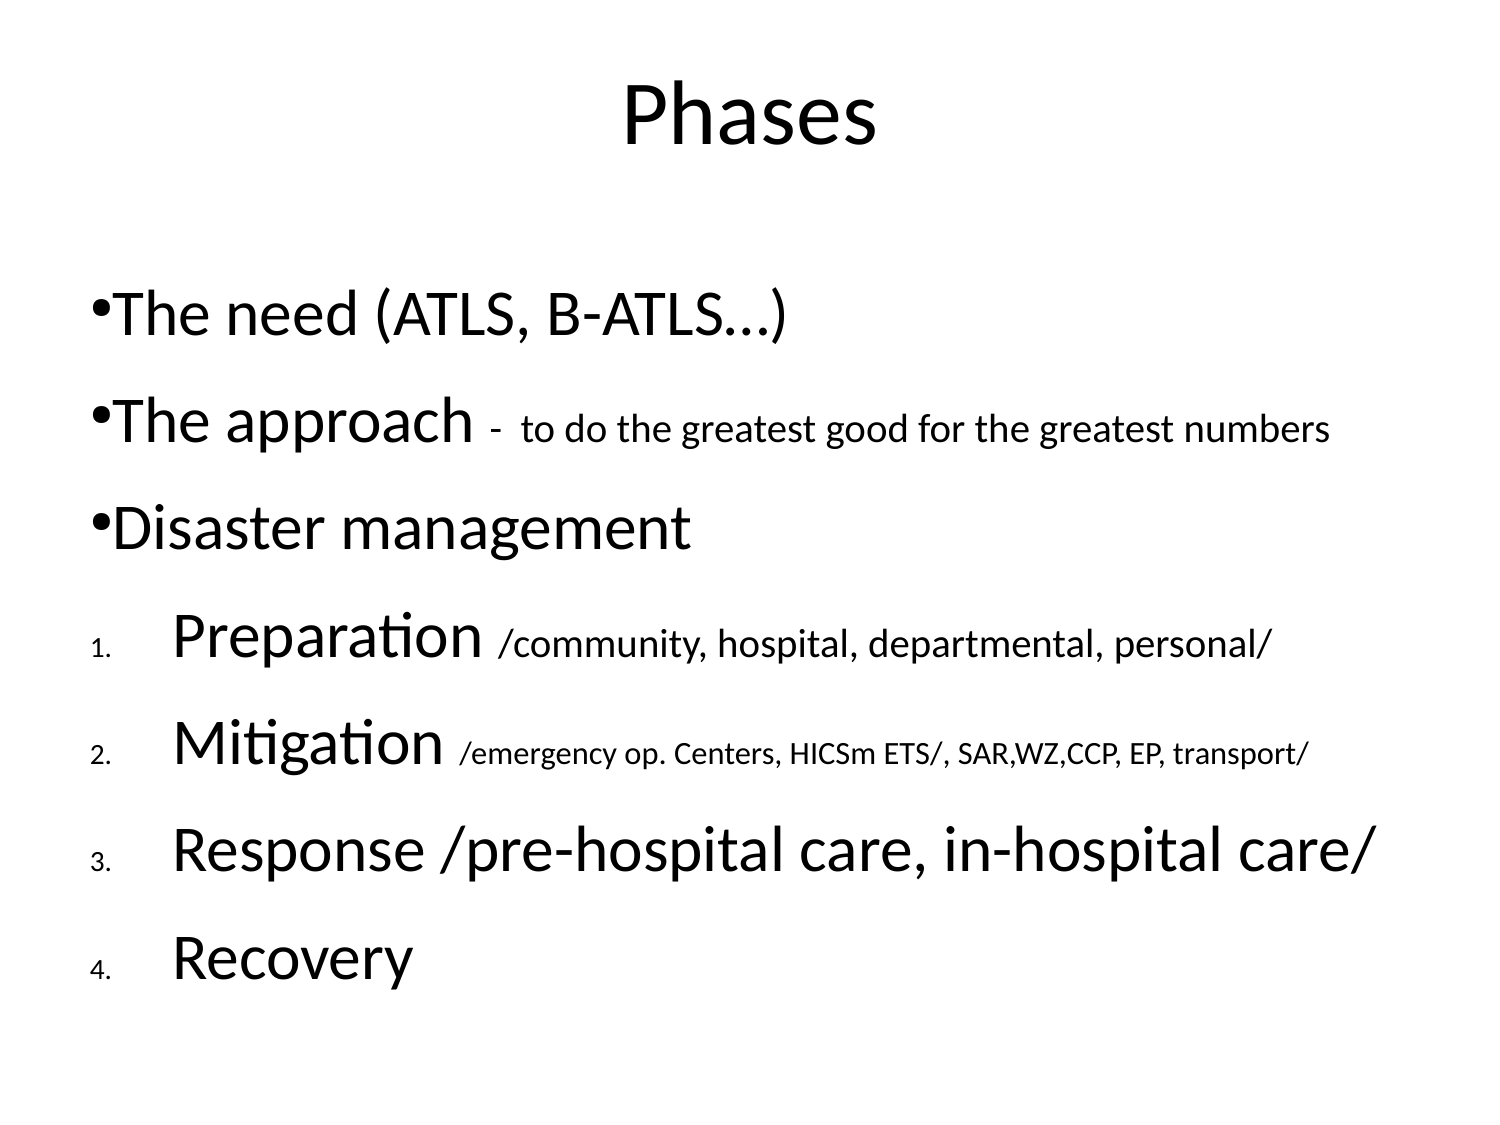

# Phases
The need (ATLS, B-ATLS…)
The approach - to do the greatest good for the greatest numbers
Disaster management
Preparation /community, hospital, departmental, personal/
Mitigation /emergency op. Centers, HICSm ETS/, SAR,WZ,CCP, EP, transport/
Response /pre-hospital care, in-hospital care/
Recovery